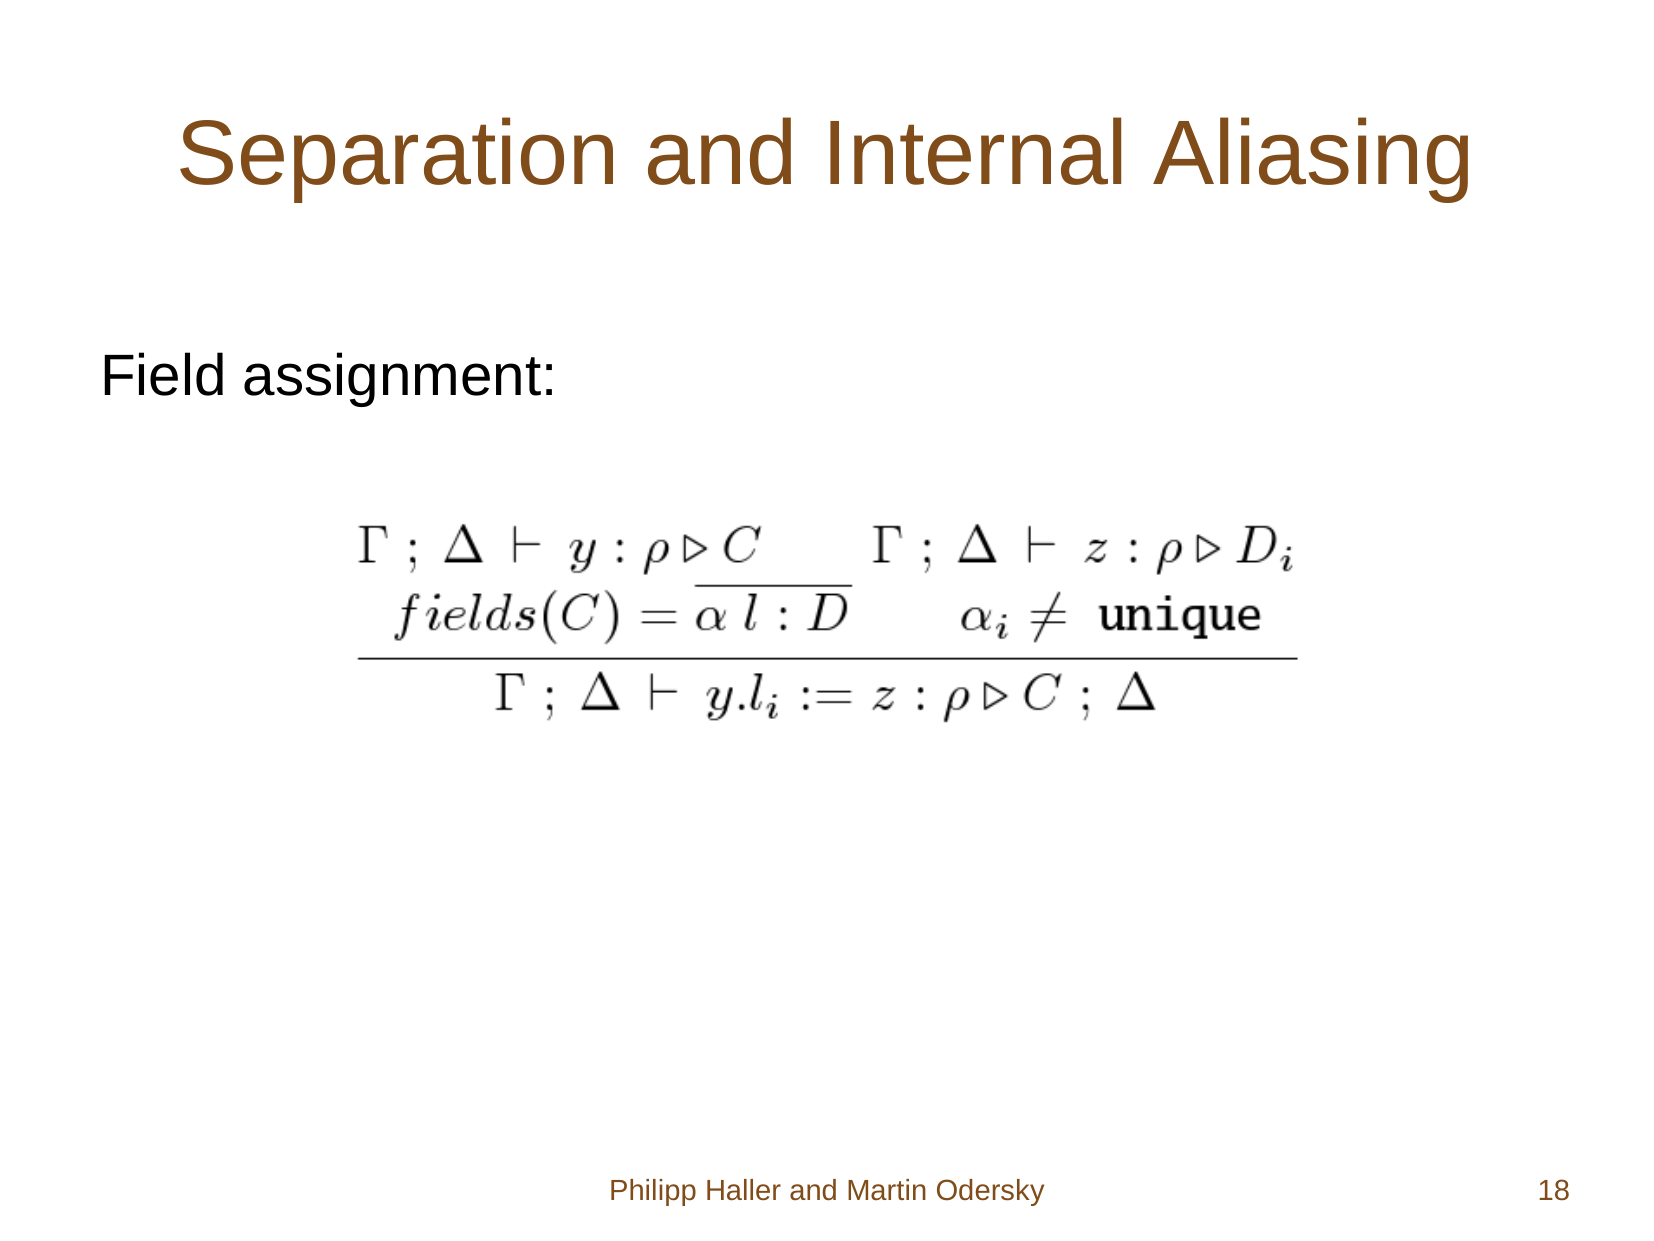

# Separation and Internal Aliasing
Field assignment:
Philipp Haller
18